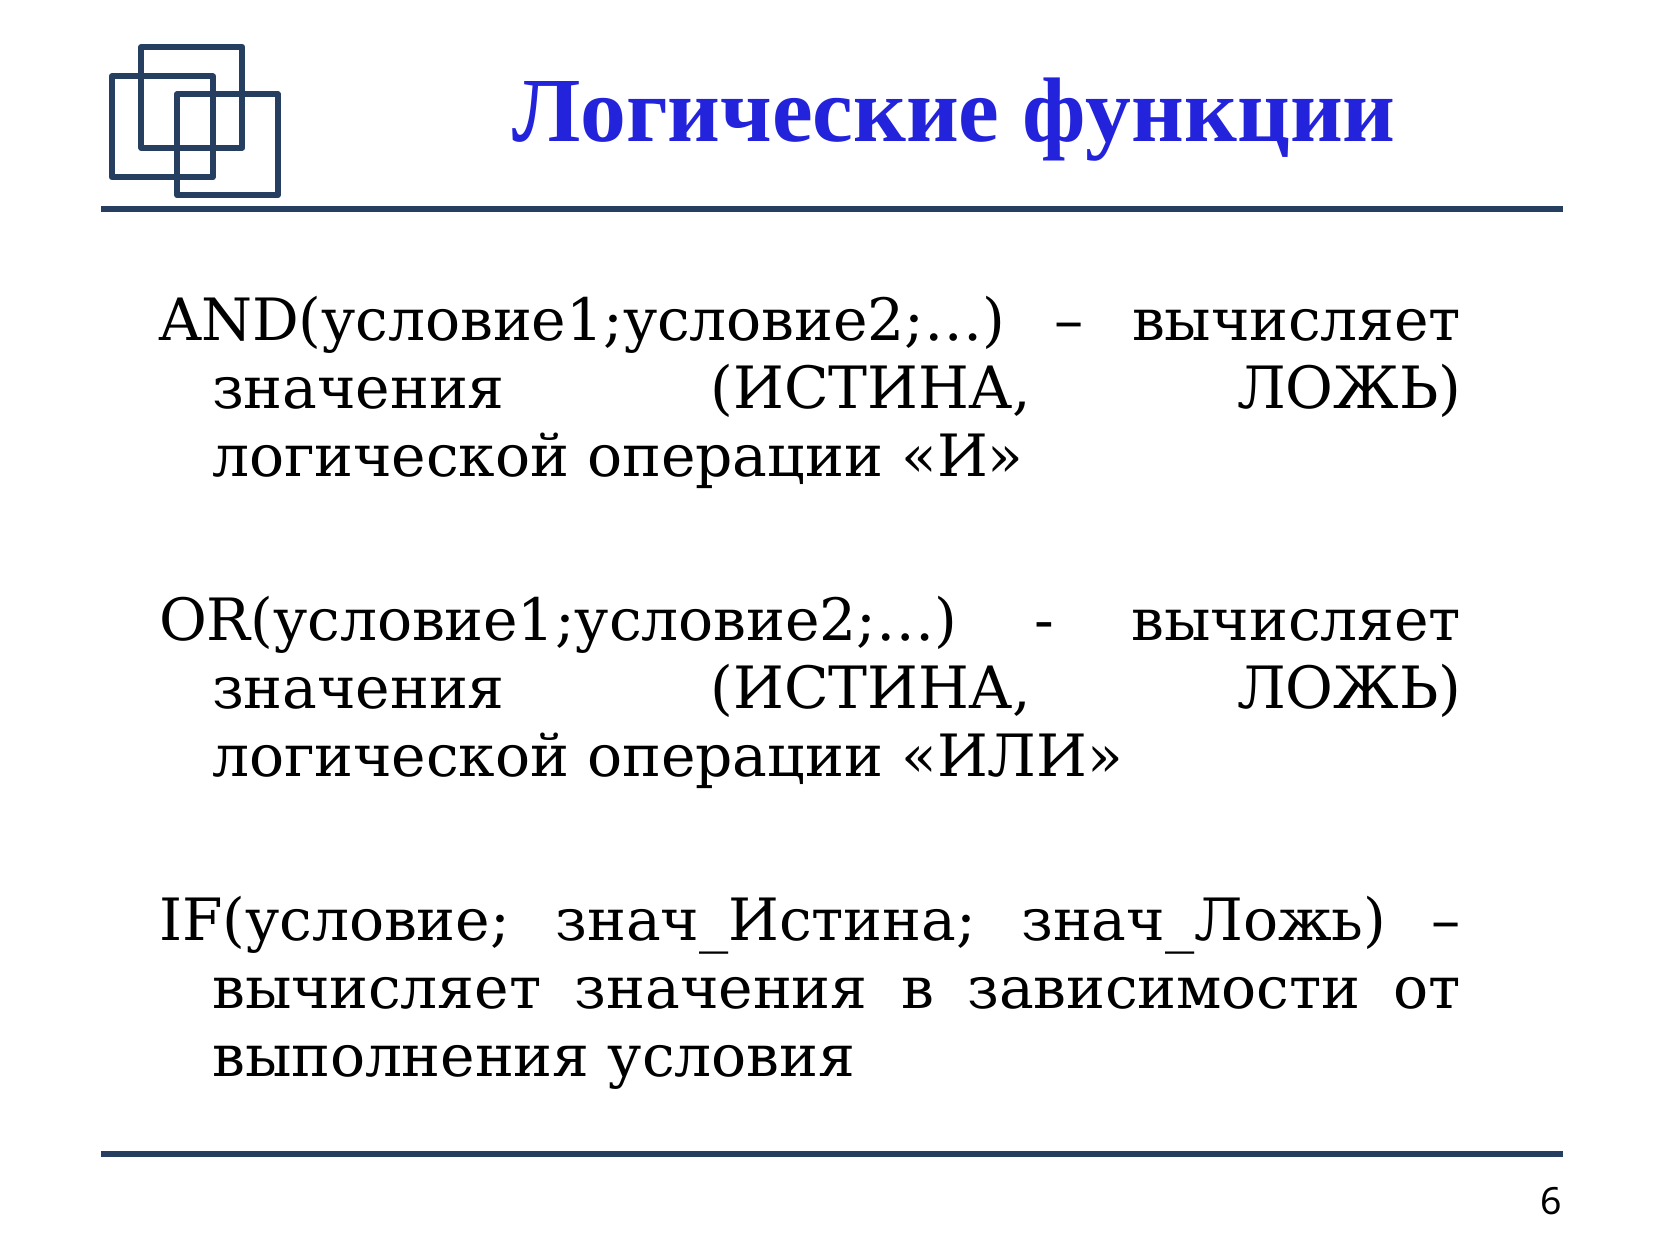

Логические функции
# AND(условие1;условие2;…) – вычисляет значения (ИСТИНА, ЛОЖЬ) логической операции «И»
OR(условие1;условие2;…) - вычисляет значения (ИСТИНА, ЛОЖЬ) логической операции «ИЛИ»
IF(условие; знач_Истина; знач_Ложь) – вычисляет значения в зависимости от выполнения условия